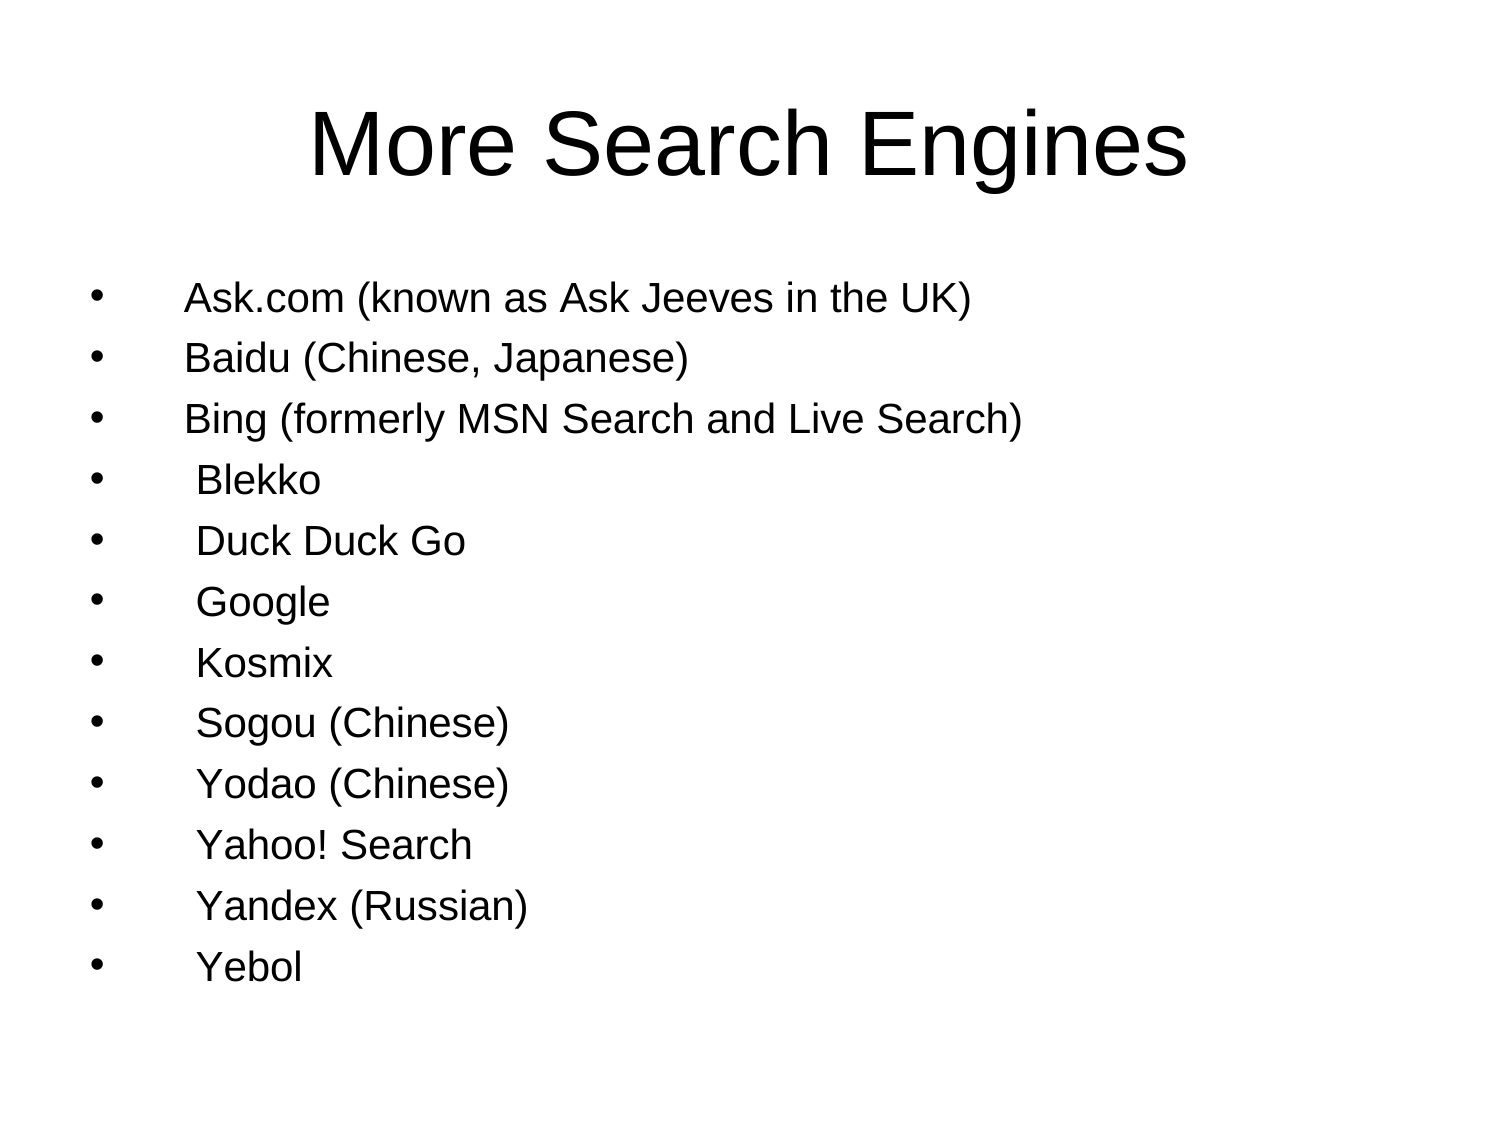

# More Search Engines
 Ask.com (known as Ask Jeeves in the UK)
 Baidu (Chinese, Japanese)
 Bing (formerly MSN Search and Live Search)
 Blekko
 Duck Duck Go
 Google
 Kosmix
 Sogou (Chinese)
 Yodao (Chinese)
 Yahoo! Search
 Yandex (Russian)
 Yebol